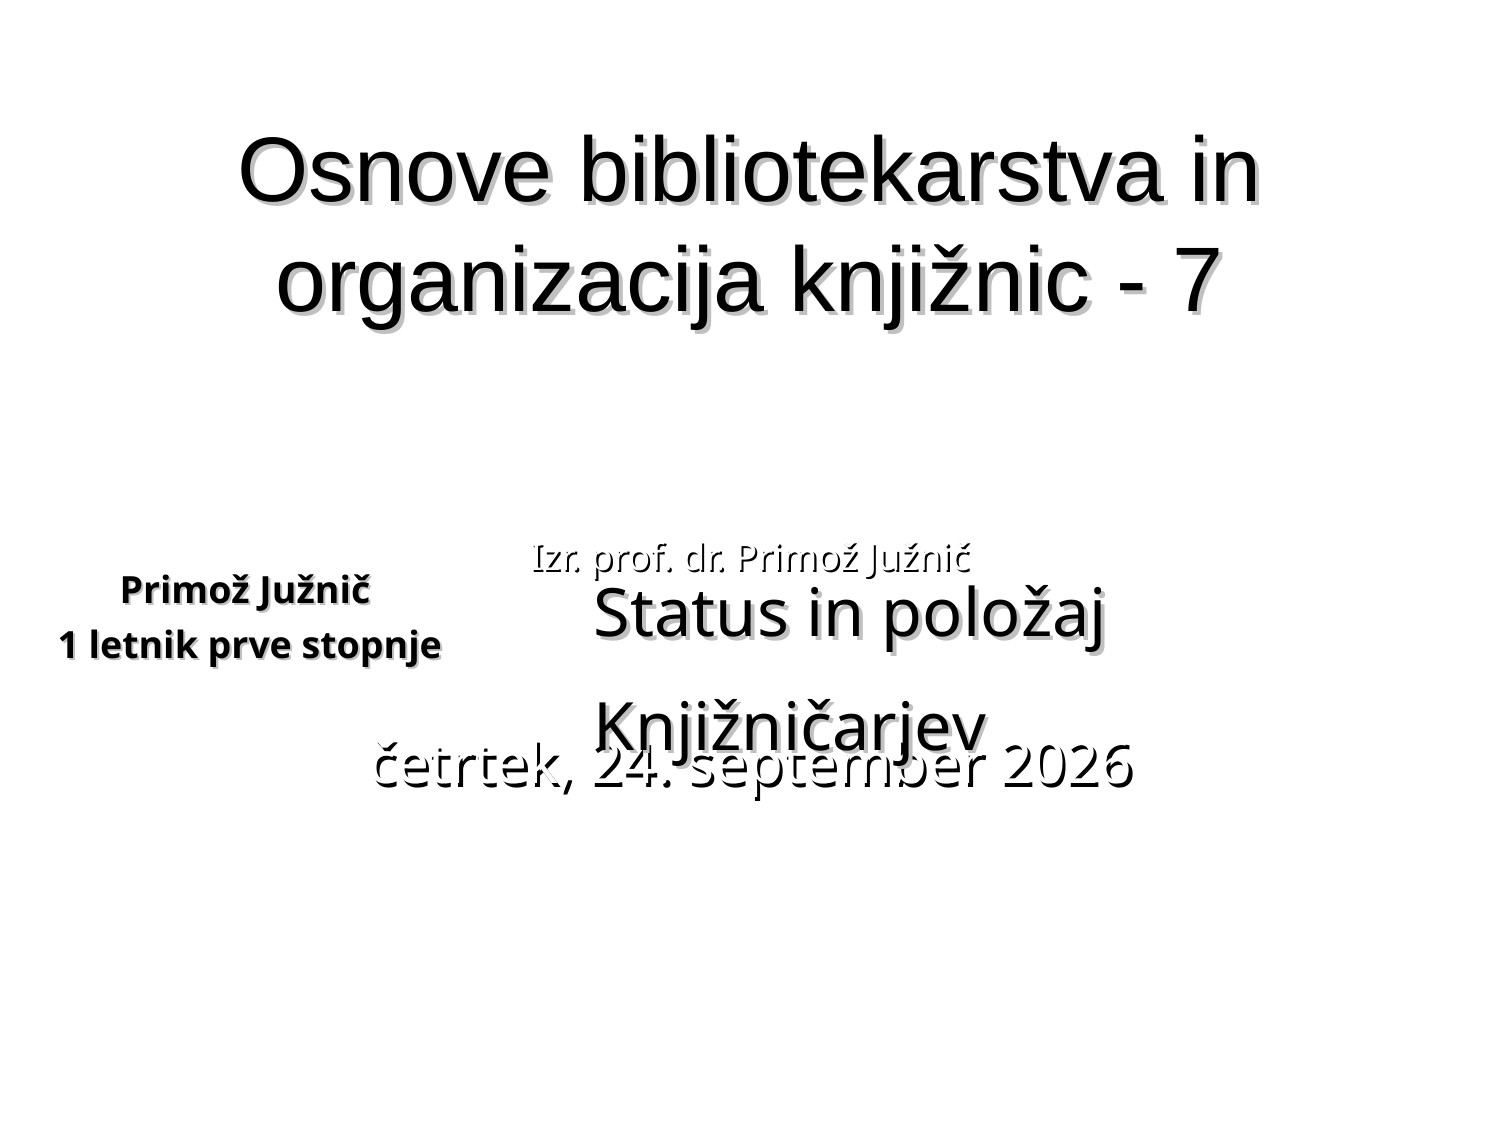

Osnove bibliotekarstva in organizacija knjižnic - 7
Status in položaj
Knjižničarjev
Primož Južnič
1 letnik prve stopnje
# Izr. prof. dr. Primož Južnič
petek, 21. avgust 2026